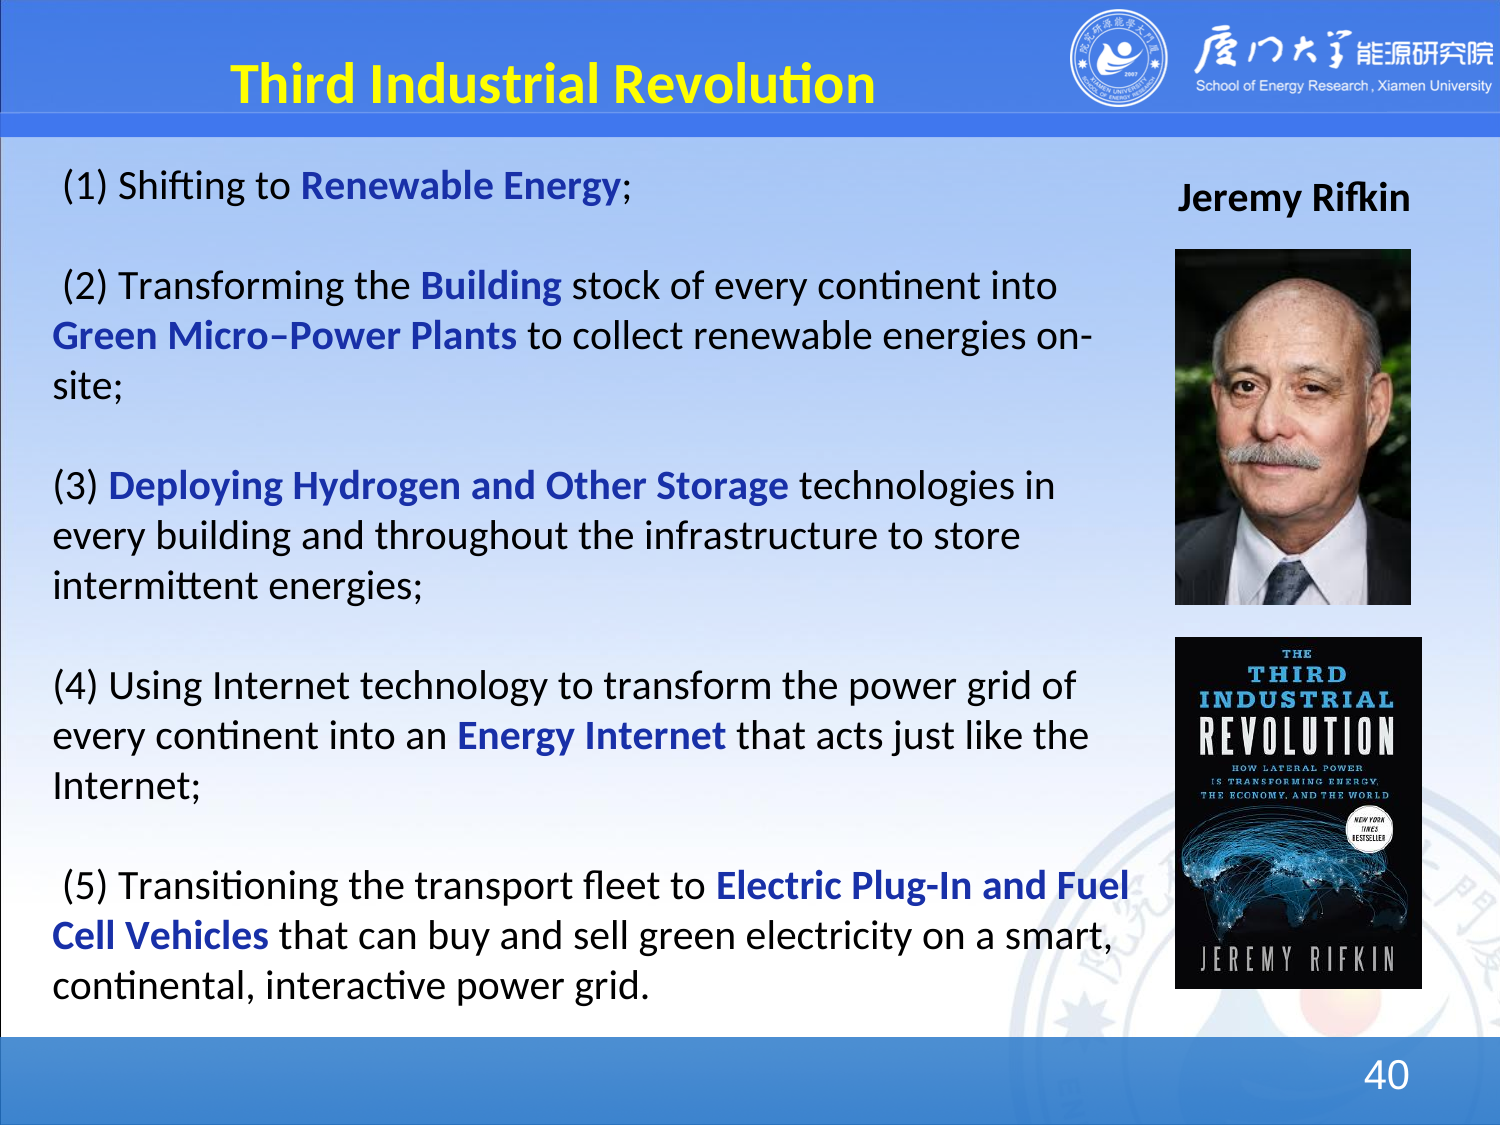

Third Industrial Revolution
 (1) Shifting to Renewable Energy;
 (2) Transforming the Building stock of every continent into Green Micro–Power Plants to collect renewable energies on-site;
(3) Deploying Hydrogen and Other Storage technologies in every building and throughout the infrastructure to store intermittent energies;
(4) Using Internet technology to transform the power grid of every continent into an Energy Internet that acts just like the Internet;
 (5) Transitioning the transport fleet to Electric Plug-In and Fuel Cell Vehicles that can buy and sell green electricity on a smart, continental, interactive power grid.
Jeremy Rifkin